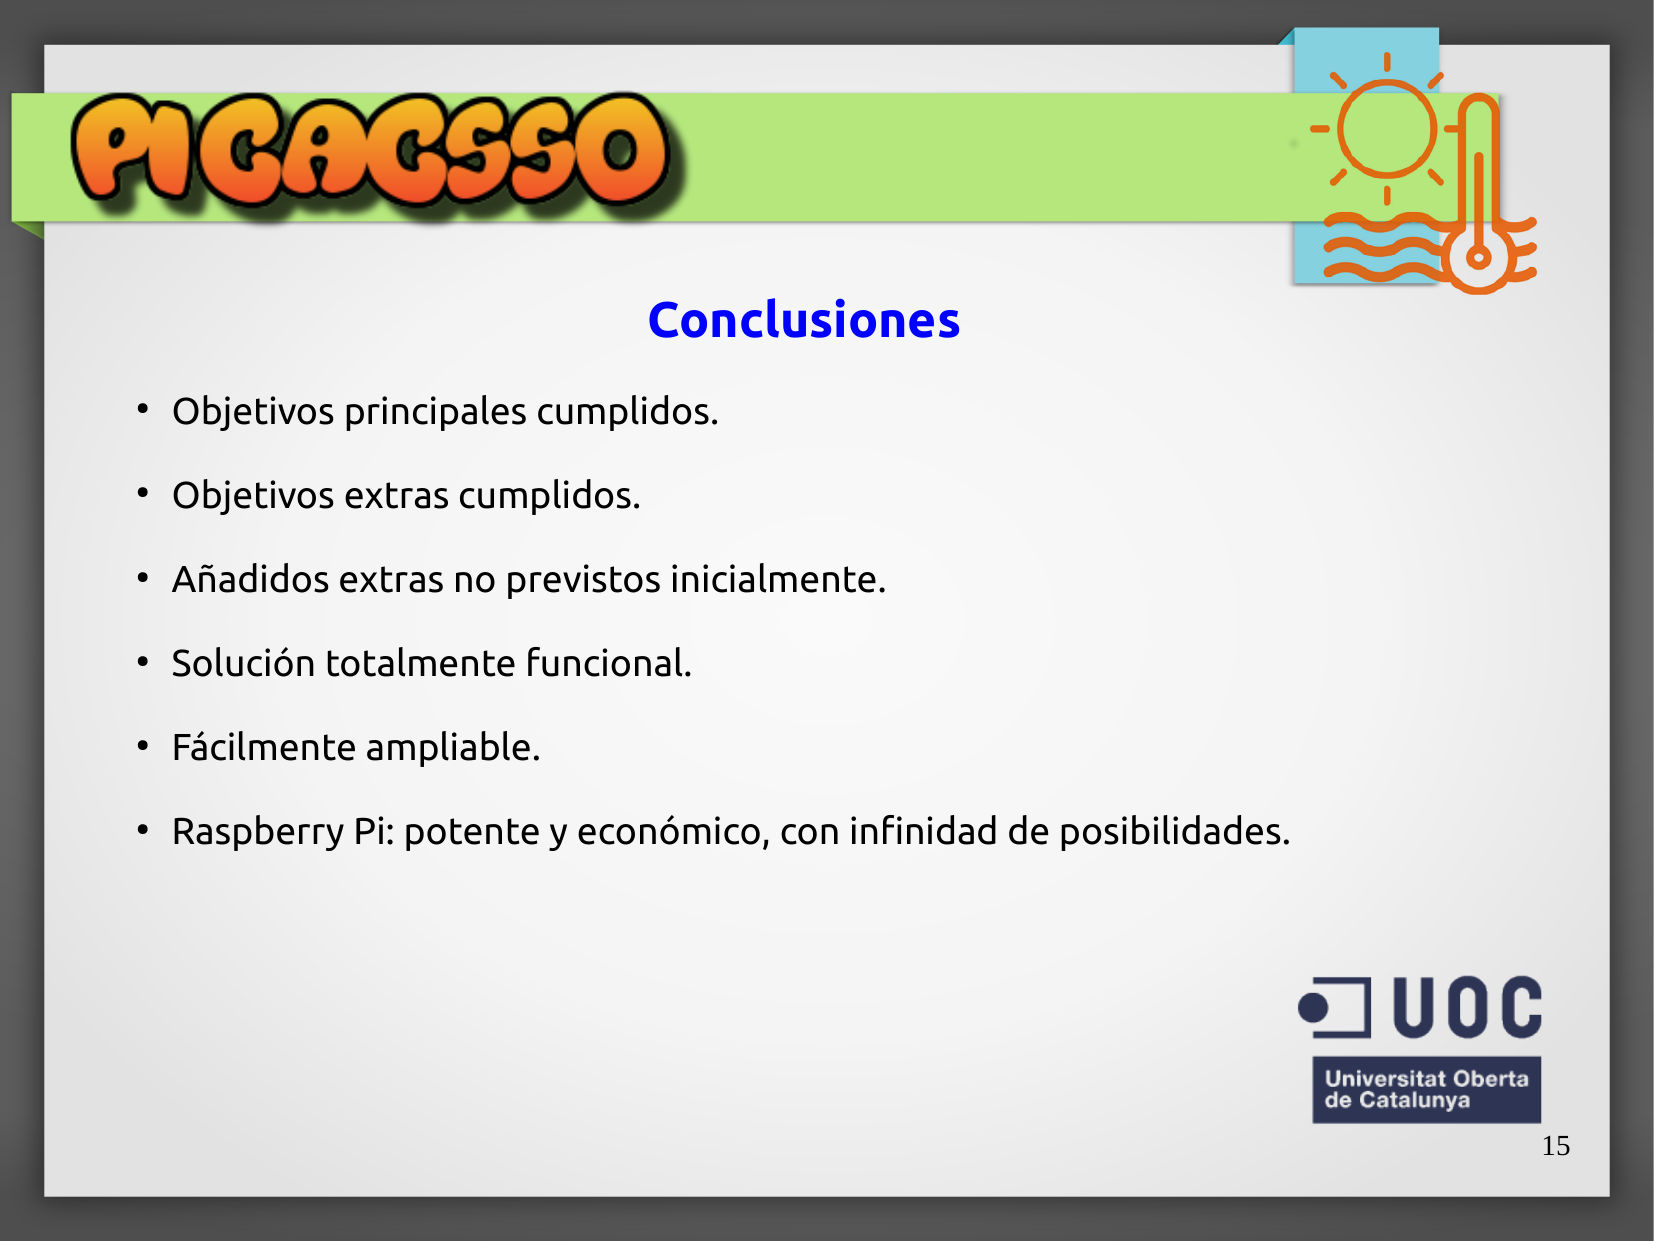

Conclusiones
Objetivos principales cumplidos.
Objetivos extras cumplidos.
Añadidos extras no previstos inicialmente.
Solución totalmente funcional.
Fácilmente ampliable.
Raspberry Pi: potente y económico, con infinidad de posibilidades.
15